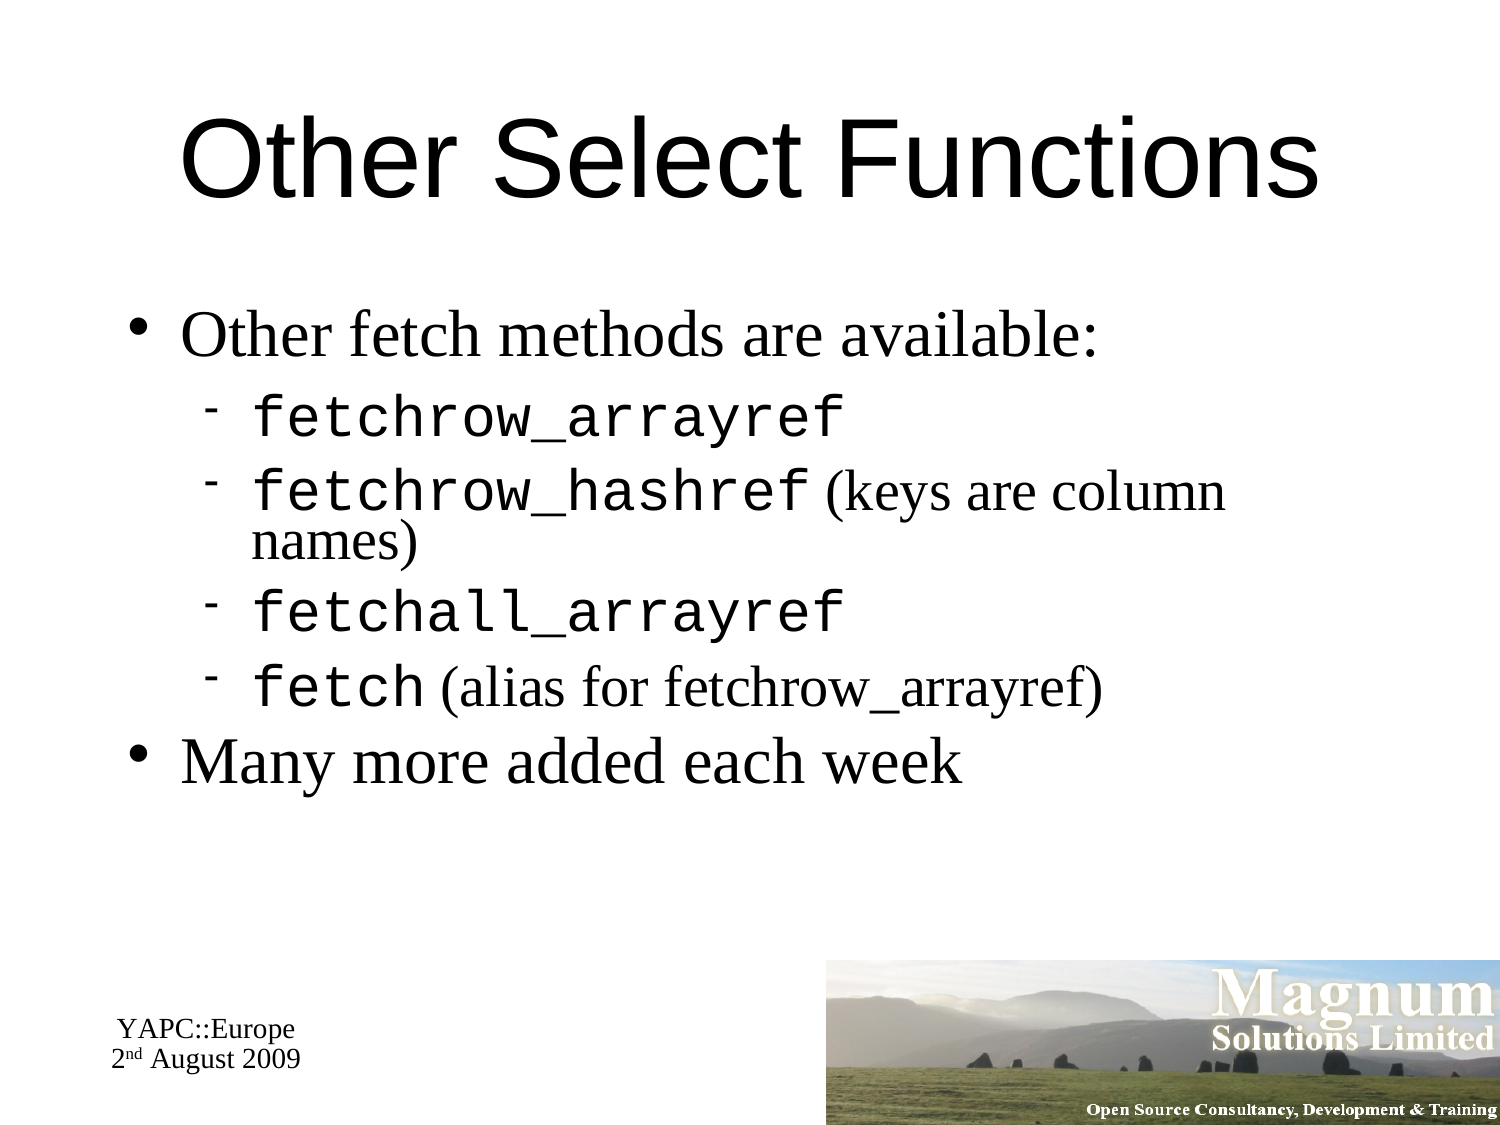

# Other Select Functions
Other fetch methods are available:
fetchrow_arrayref
fetchrow_hashref (keys are column names)
fetchall_arrayref
fetch (alias for fetchrow_arrayref)
Many more added each week
130